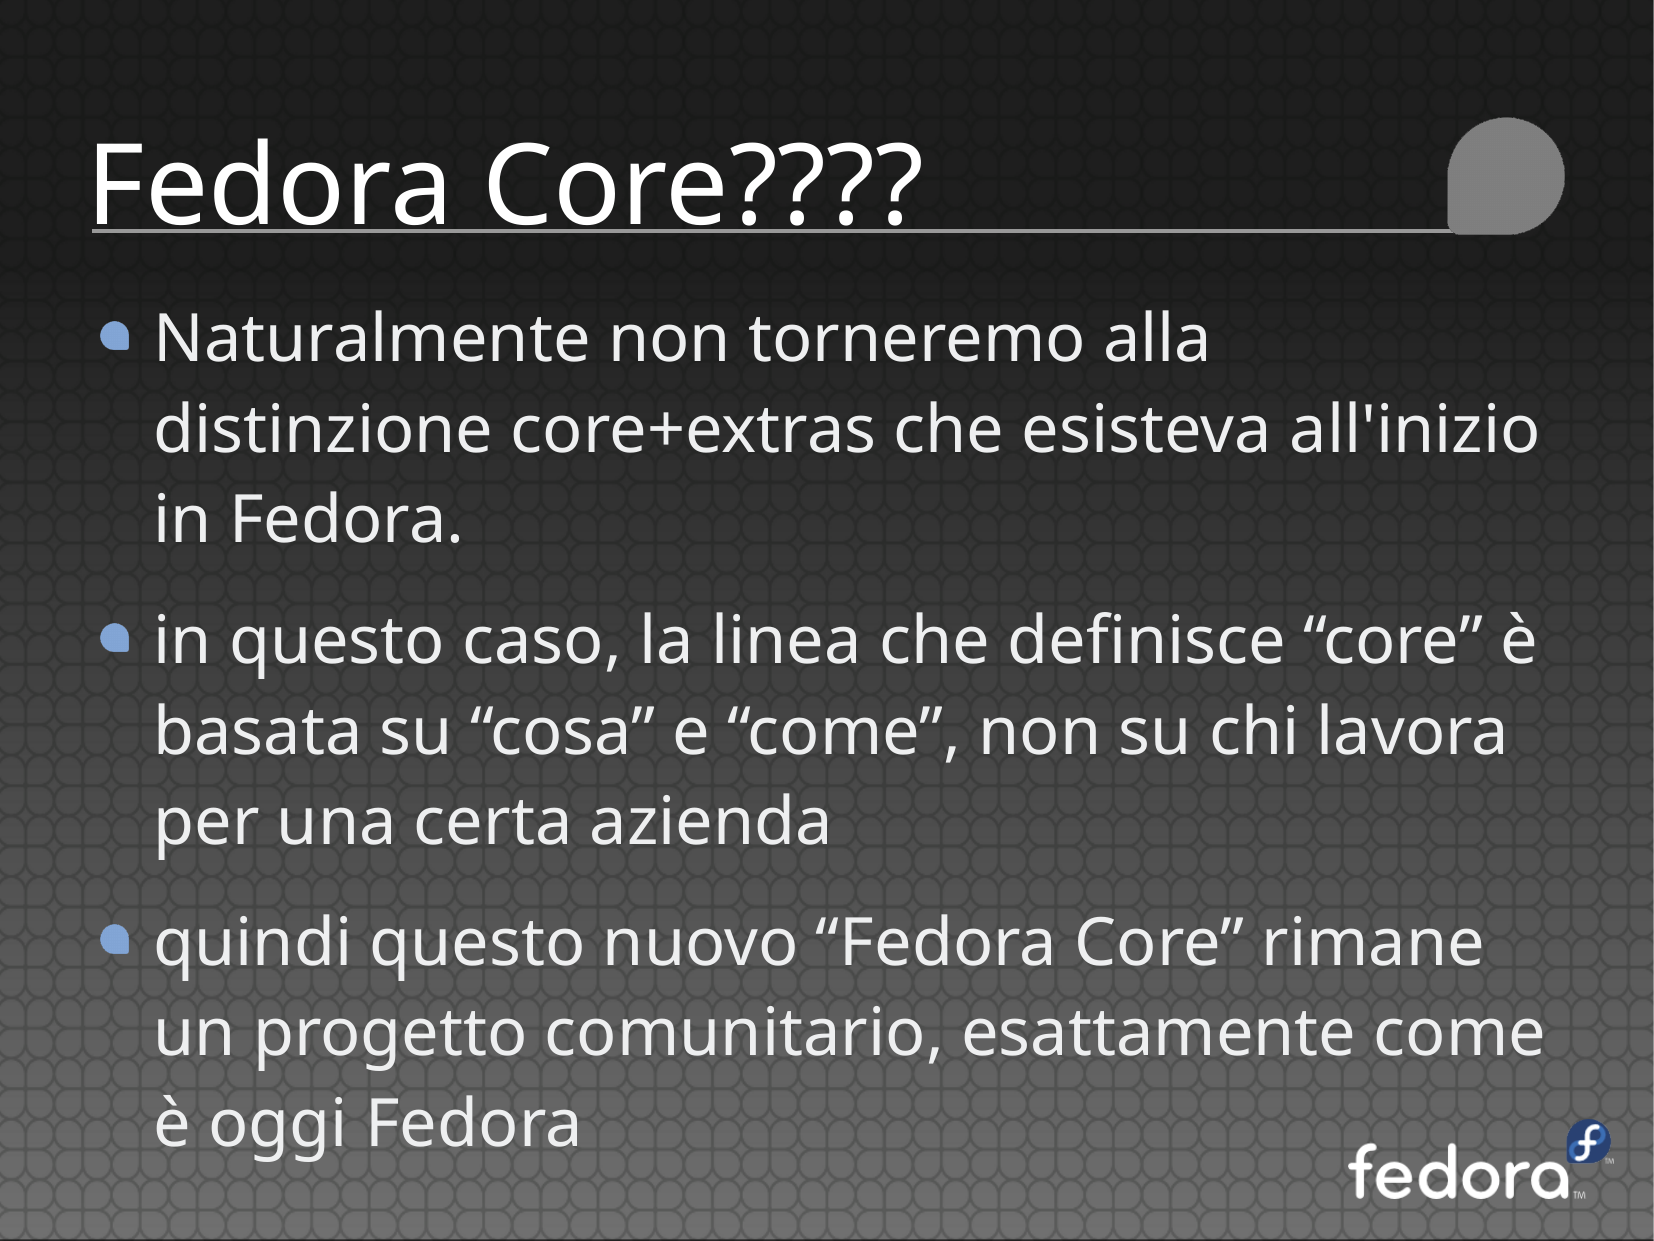

# Fedora Core????
Naturalmente non torneremo alla distinzione core+extras che esisteva all'inizio in Fedora.
in questo caso, la linea che definisce “core” è basata su “cosa” e “come”, non su chi lavora per una certa azienda
quindi questo nuovo “Fedora Core” rimane un progetto comunitario, esattamente come è oggi Fedora